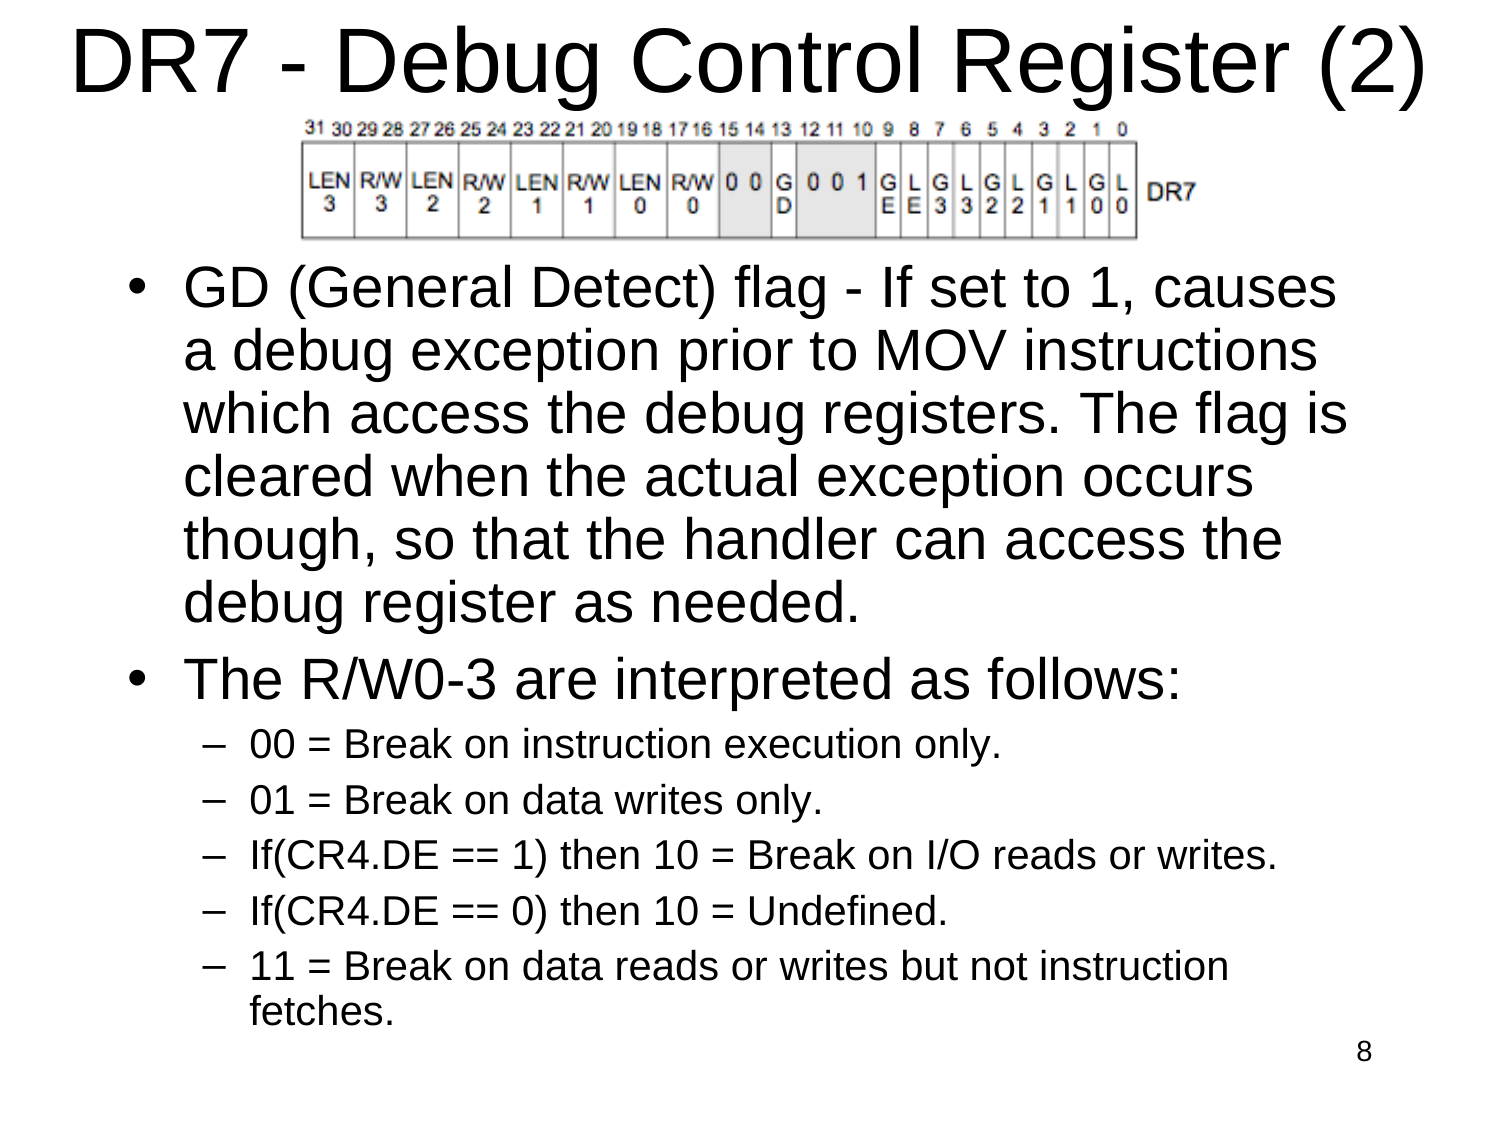

# DR7 - Debug Control Register (2)
GD (General Detect) flag - If set to 1, causes a debug exception prior to MOV instructions which access the debug registers. The flag is cleared when the actual exception occurs though, so that the handler can access the debug register as needed.
The R/W0-3 are interpreted as follows:
00 = Break on instruction execution only.
01 = Break on data writes only.
If(CR4.DE == 1) then 10 = Break on I/O reads or writes.
If(CR4.DE == 0) then 10 = Undefined.
11 = Break on data reads or writes but not instruction fetches.